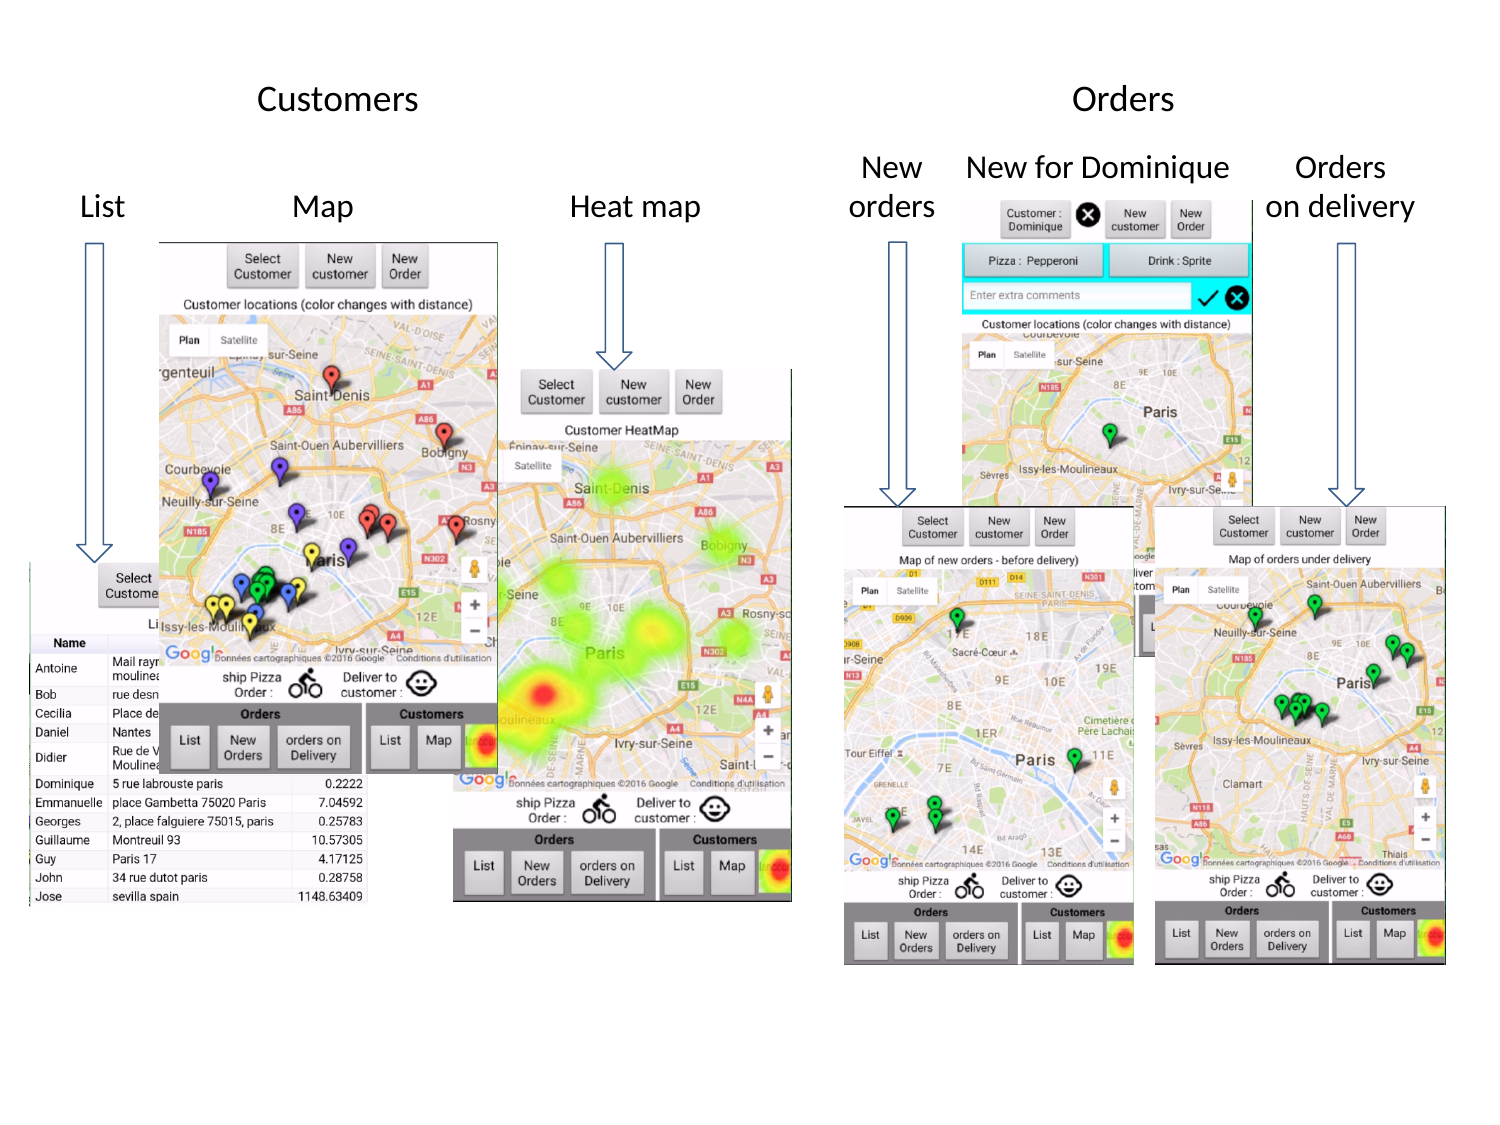

Customers
Orders
New
orders
New for Dominique
Orders
on delivery
List
Map
Heat map